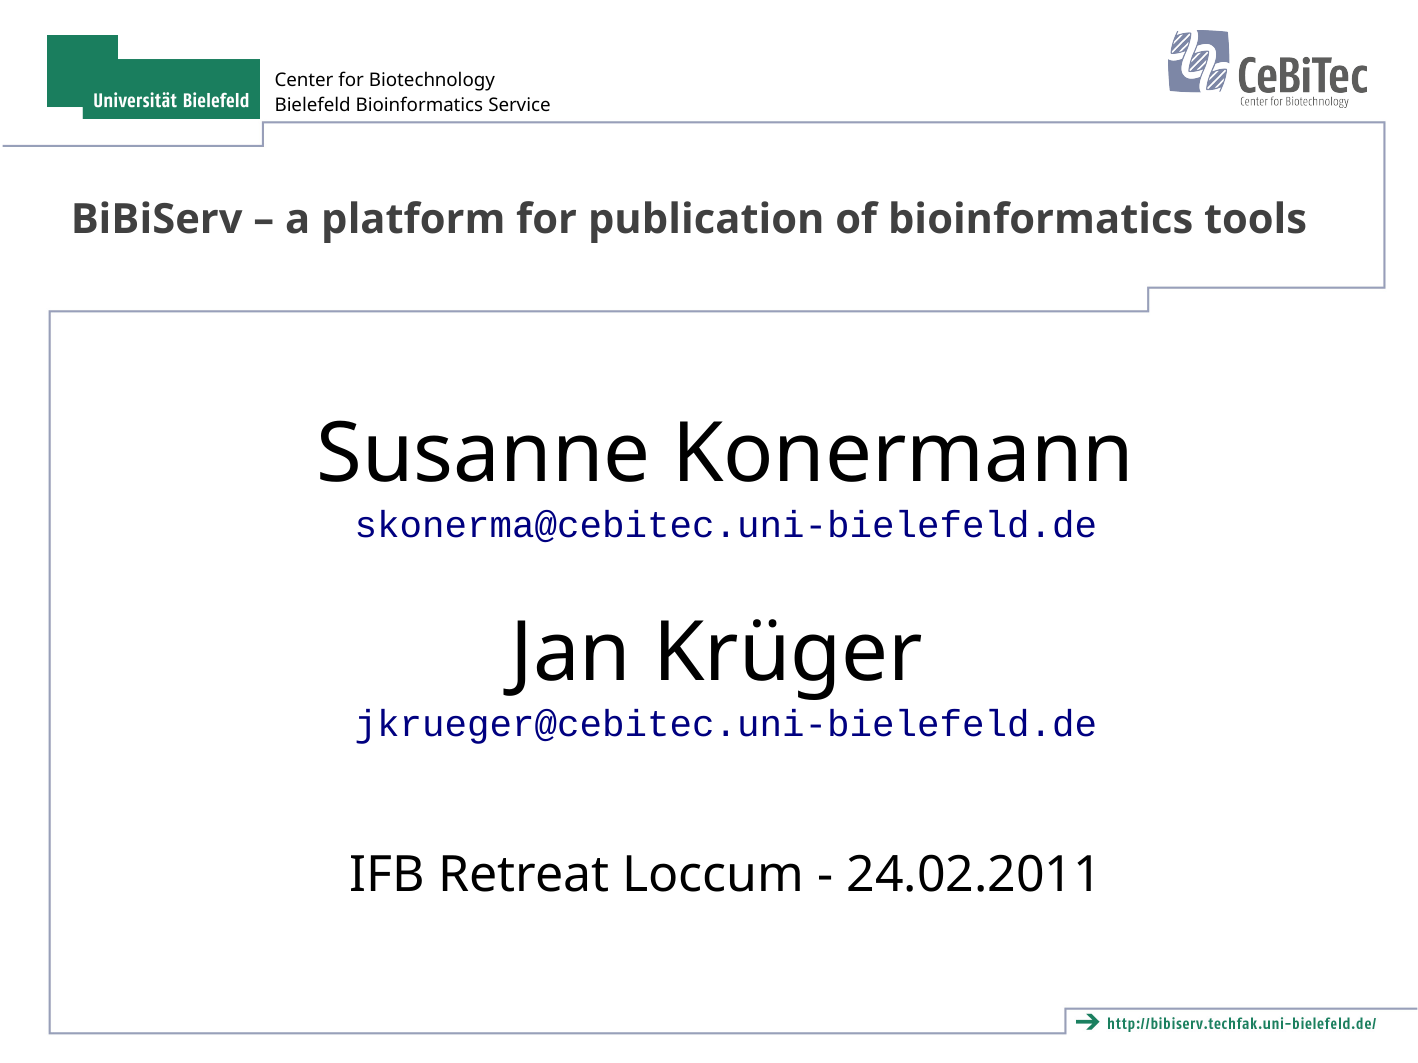

# BiBiServ – a platform for publication of bioinformatics tools
Susanne Konermann
skonerma@cebitec.uni-bielefeld.de
Jan Krüger
jkrueger@cebitec.uni-bielefeld.de
IFB Retreat Loccum - 24.02.2011